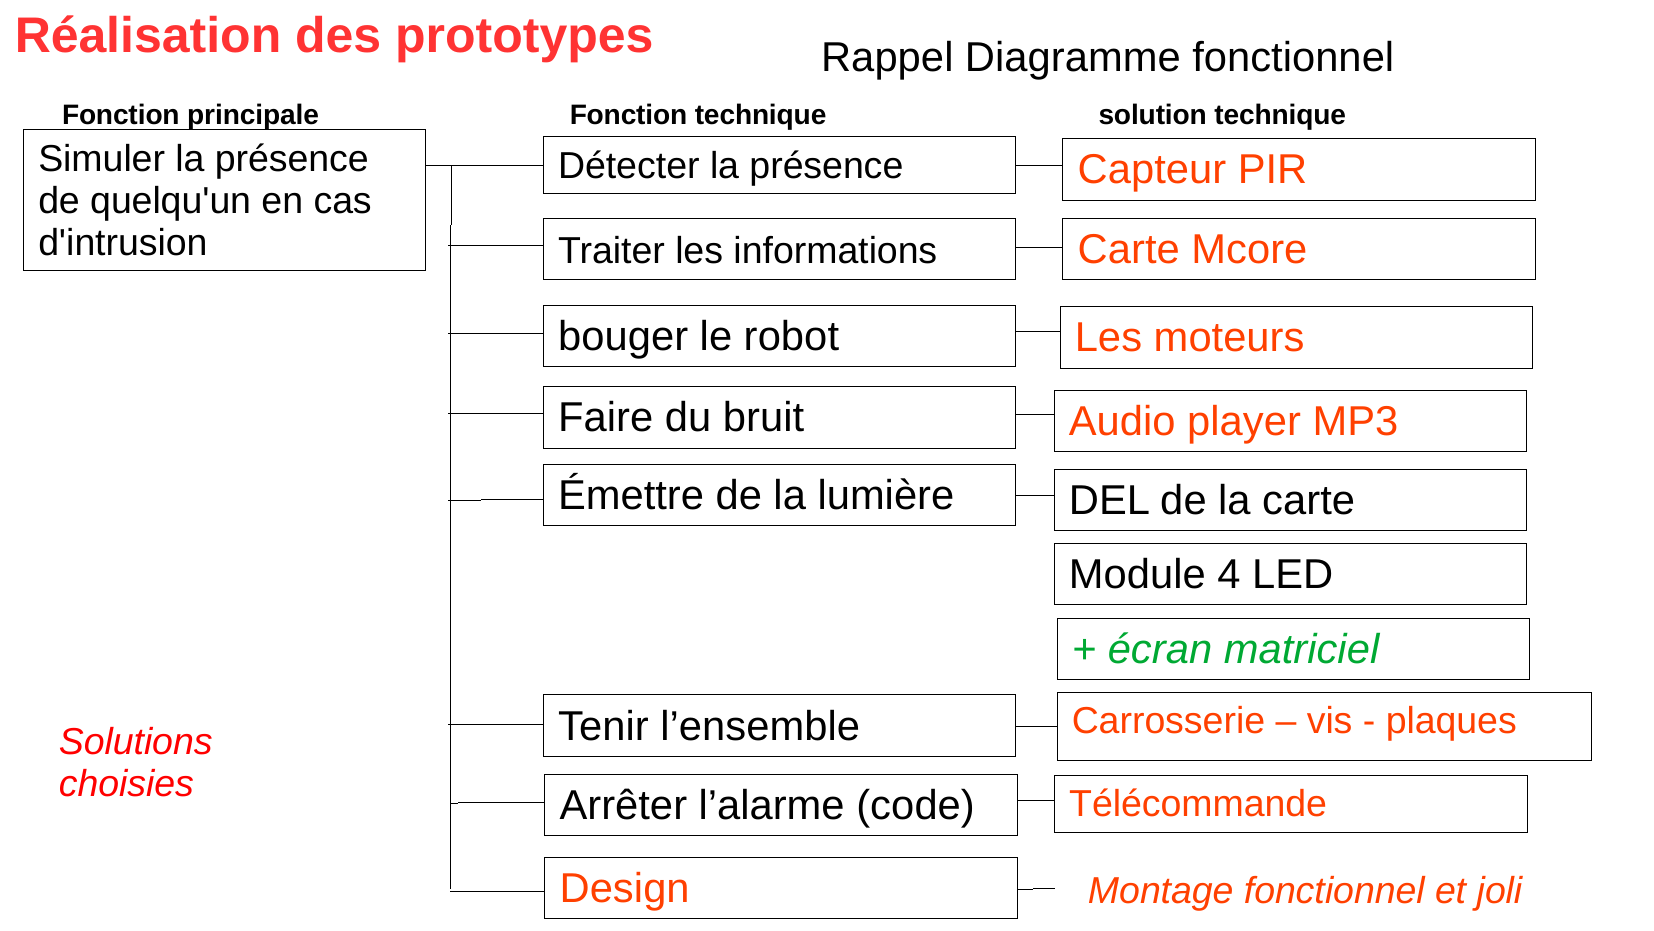

Réalisation des prototypes
# Rappel Diagramme fonctionnel
Fonction principale
Fonction technique
solution technique
Simuler la présence de quelqu'un en cas d'intrusion
Détecter la présence
Capteur PIR
Carte Mcore
Traiter les informations
bouger le robot
Les moteurs
Faire du bruit
Audio player MP3
Émettre de la lumière
DEL de la carte
Module 4 LED
+ écran matriciel
Carrosserie – vis - plaques
Tenir l’ensemble
Solutions
choisies
Arrêter l’alarme (code)
Télécommande
Design
Montage fonctionnel et joli